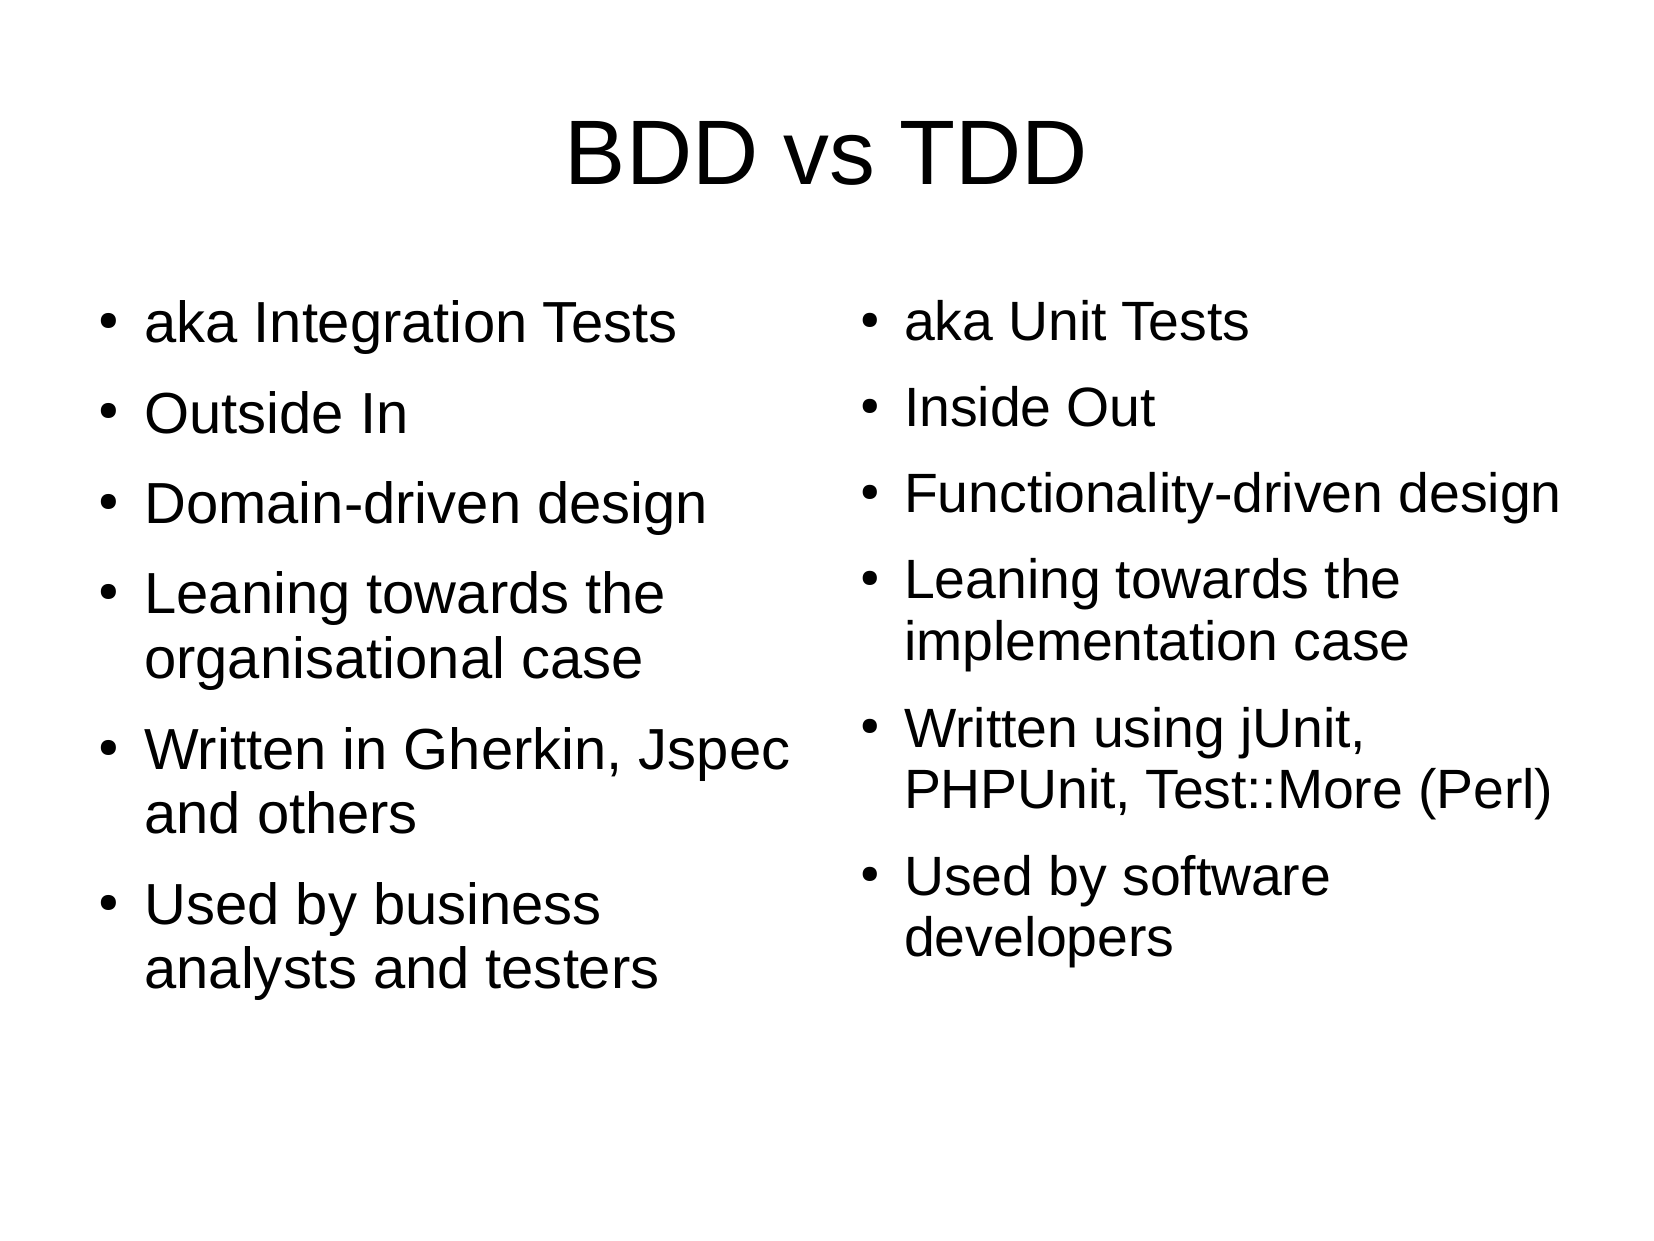

# BDD vs TDD
aka Integration Tests
Outside In
Domain-driven design
Leaning towards the organisational case
Written in Gherkin, Jspec and others
Used by business analysts and testers
aka Unit Tests
Inside Out
Functionality-driven design
Leaning towards the implementation case
Written using jUnit, PHPUnit, Test::More (Perl)
Used by software developers